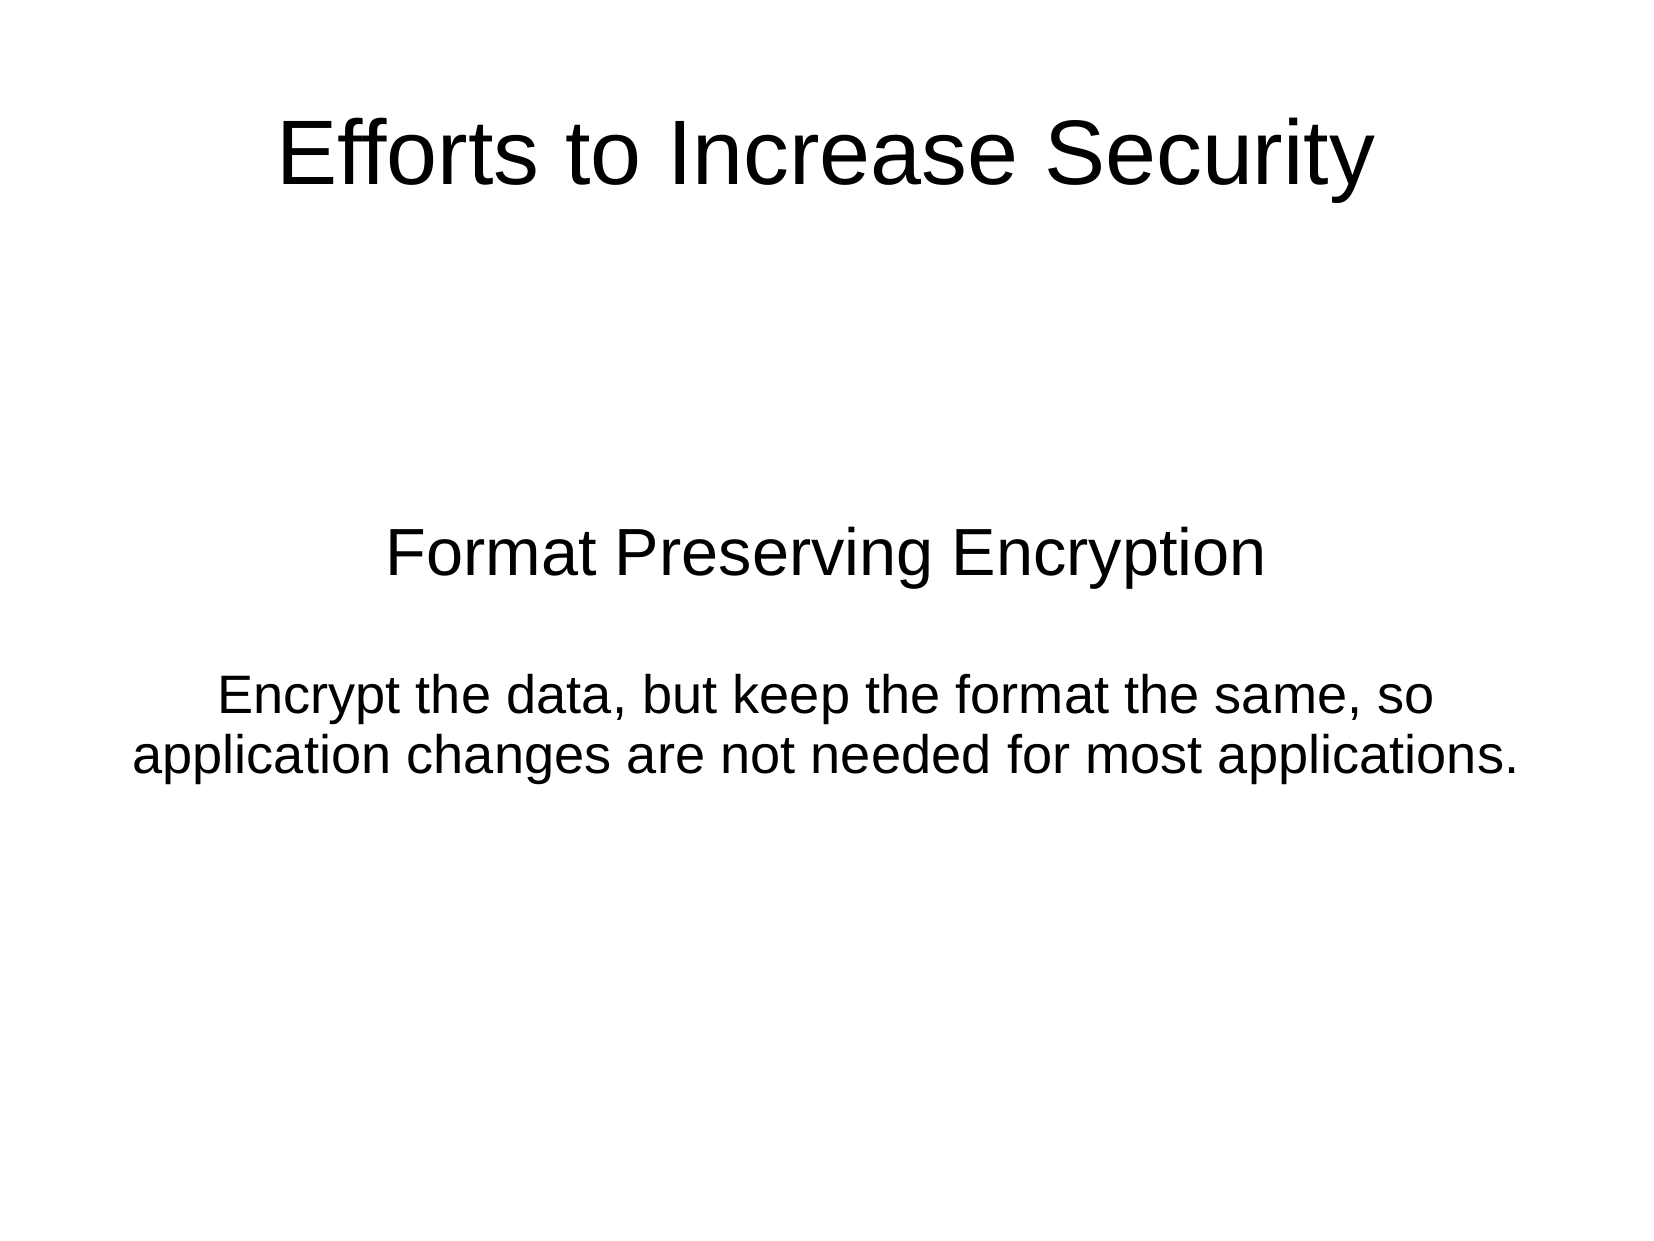

# Efforts to Increase Security
Format Preserving Encryption
Encrypt the data, but keep the format the same, so application changes are not needed for most applications.